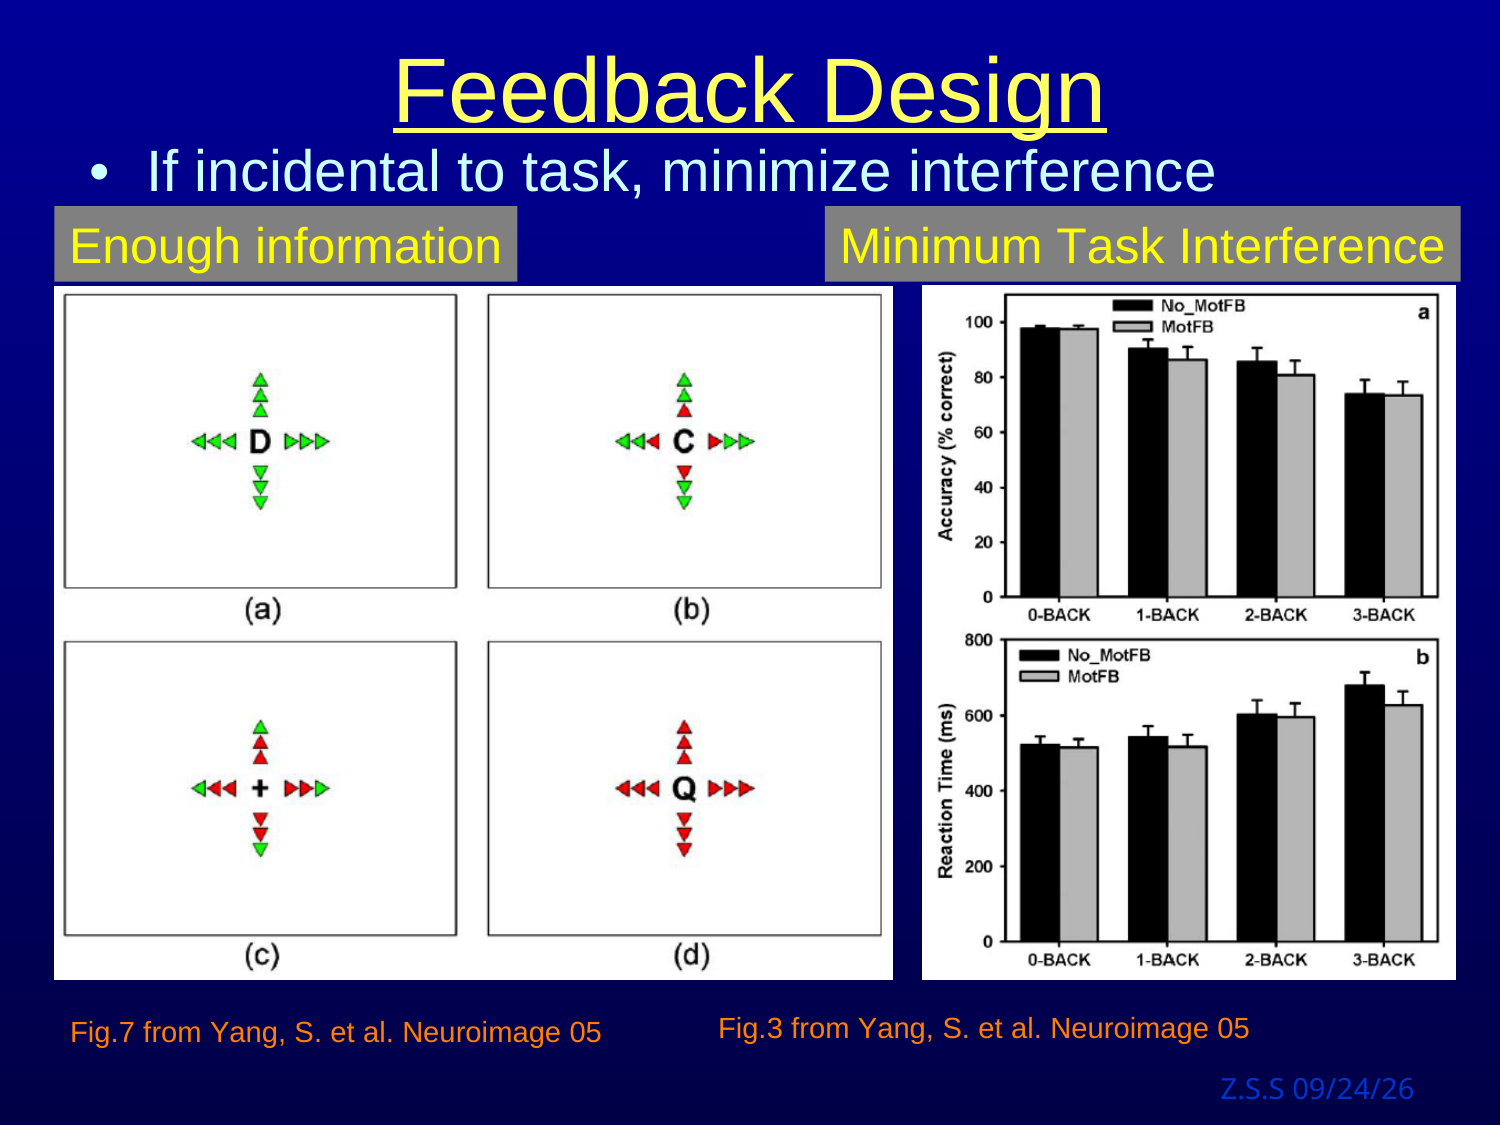

# Feedback Design
If incidental to task, minimize interference
Enough information
Minimum Task Interference
Fig.3 from Yang, S. et al. Neuroimage 05
Fig.7 from Yang, S. et al. Neuroimage 05